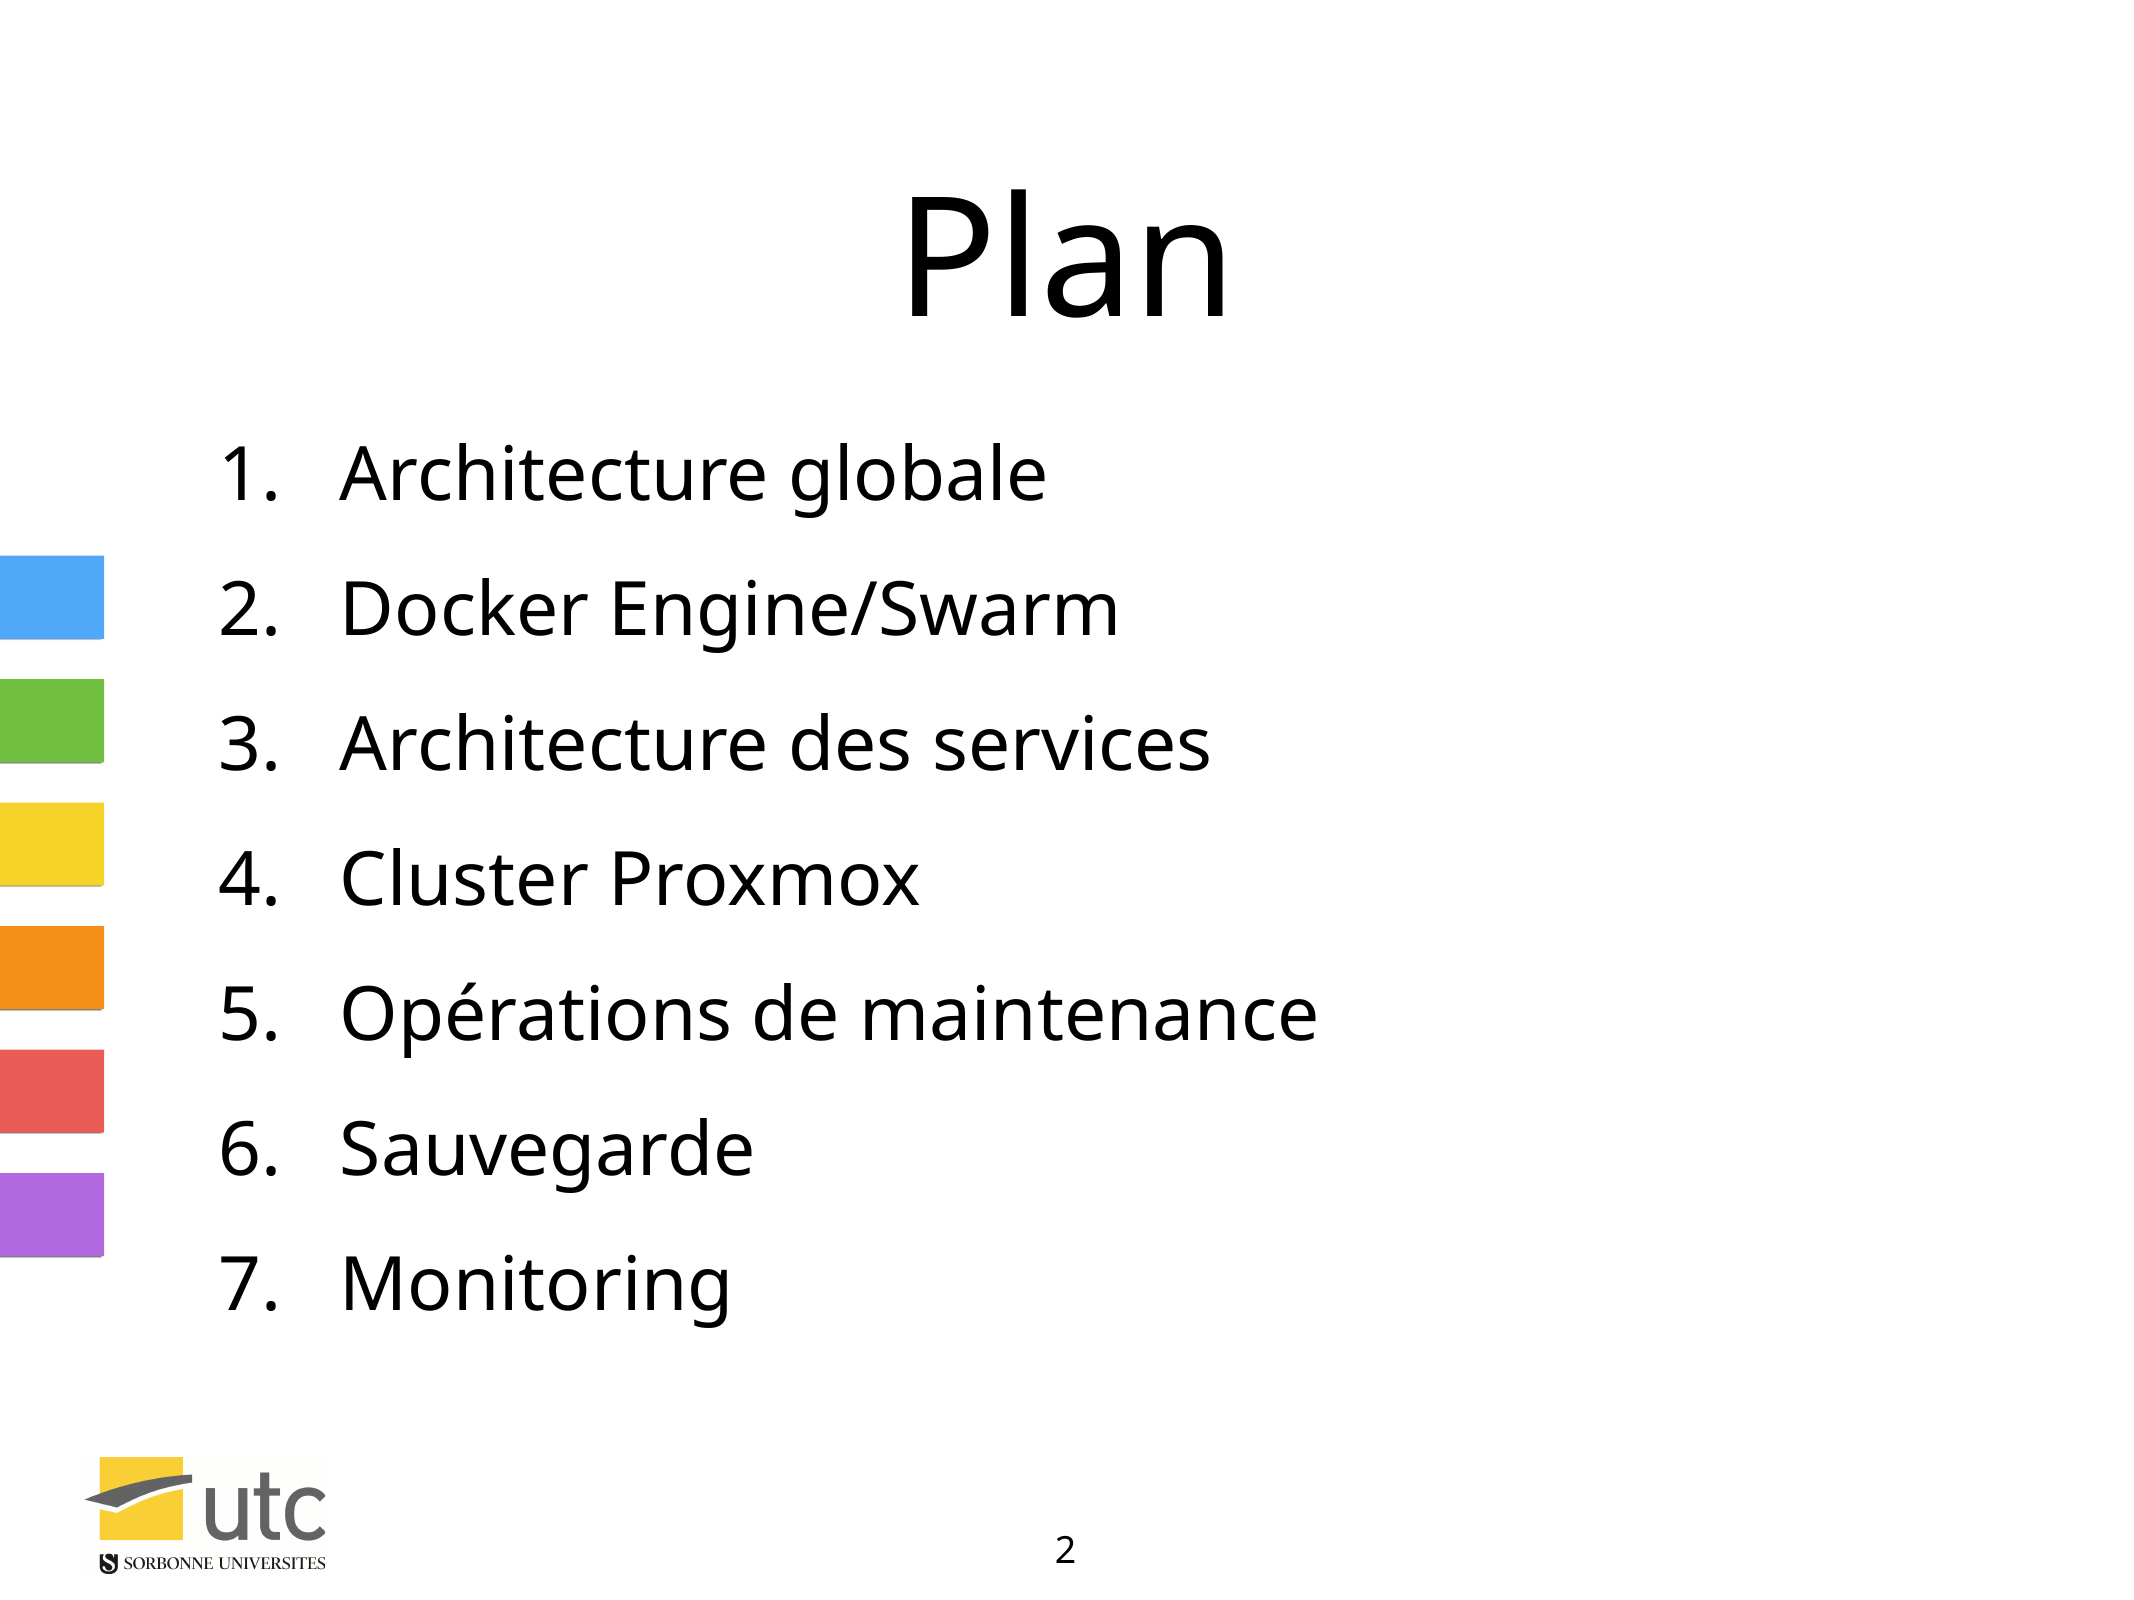

# Plan
Architecture globale
Docker Engine/Swarm
Architecture des services
Cluster Proxmox
Opérations de maintenance
Sauvegarde
Monitoring